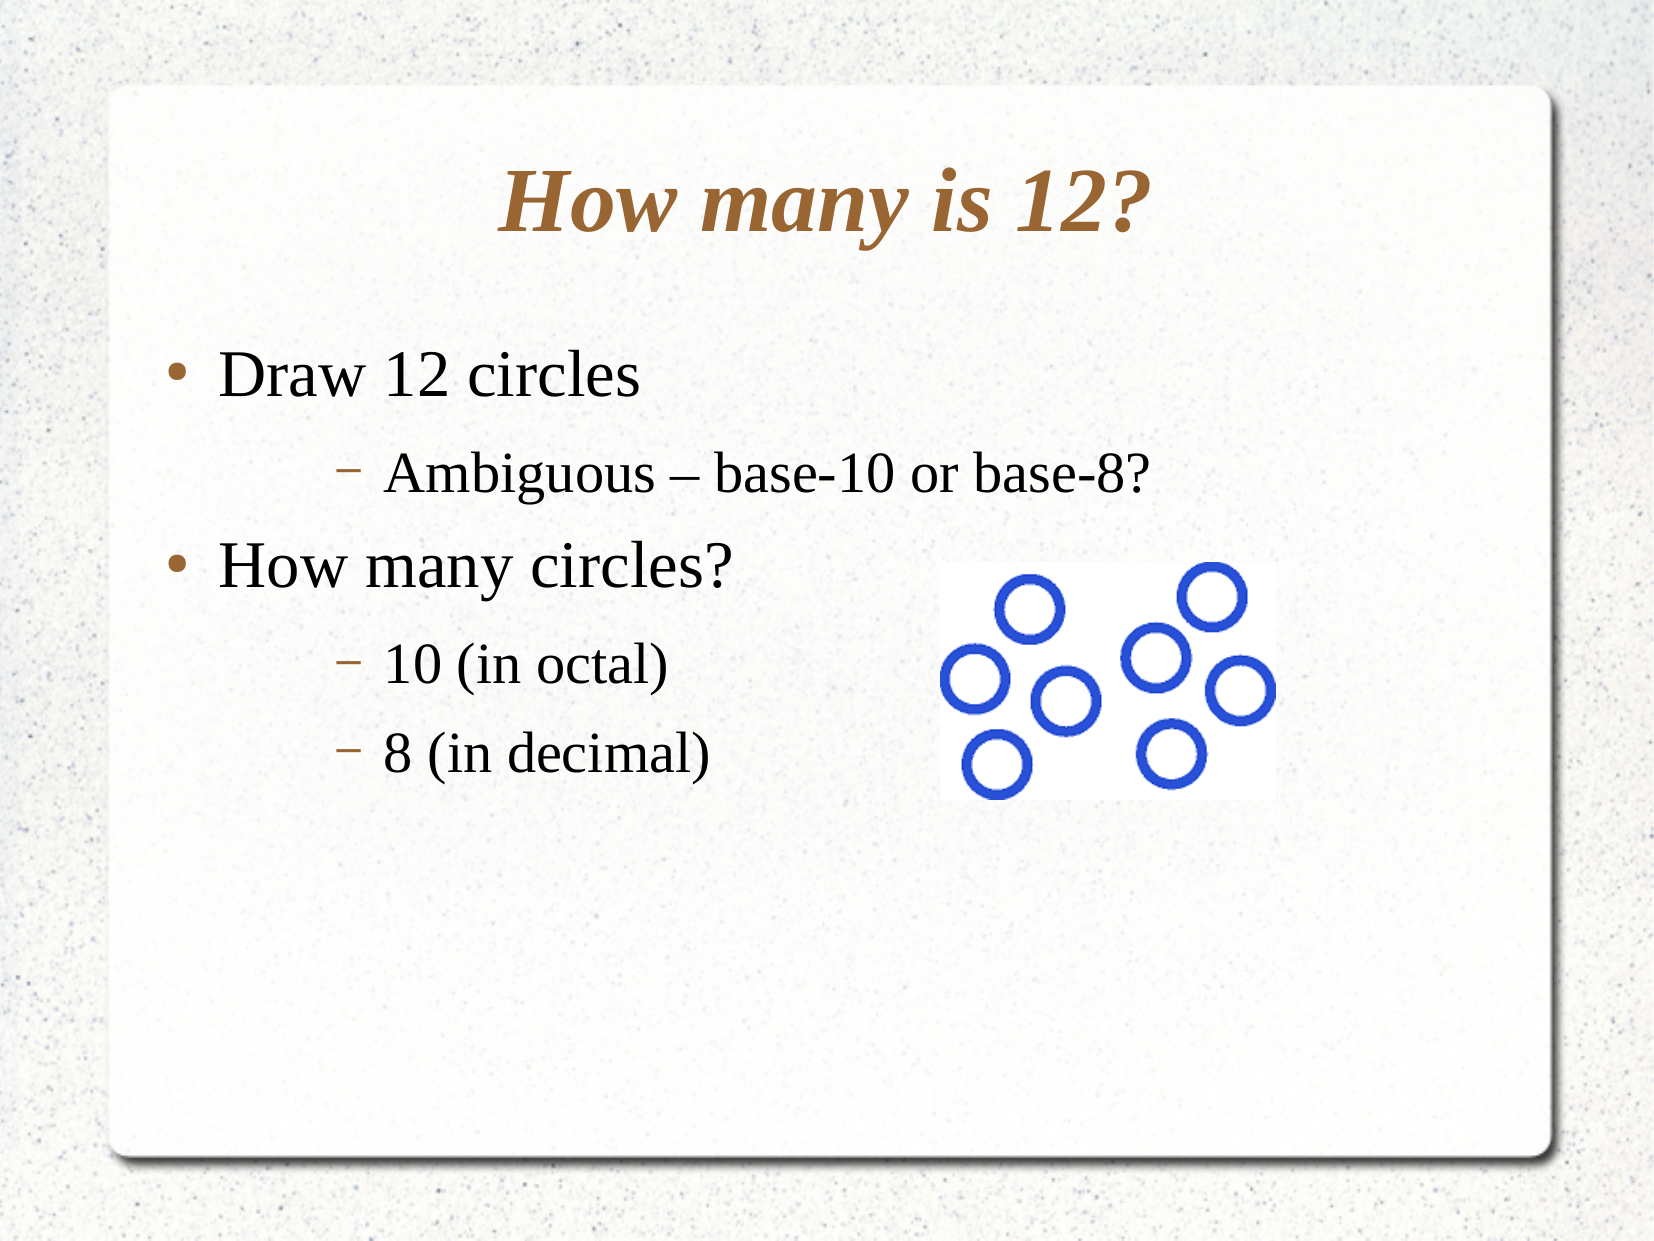

# How many is 12?
Draw 12 circles
Ambiguous – base-10 or base-8?
How many circles?
10 (in octal)
8 (in decimal)